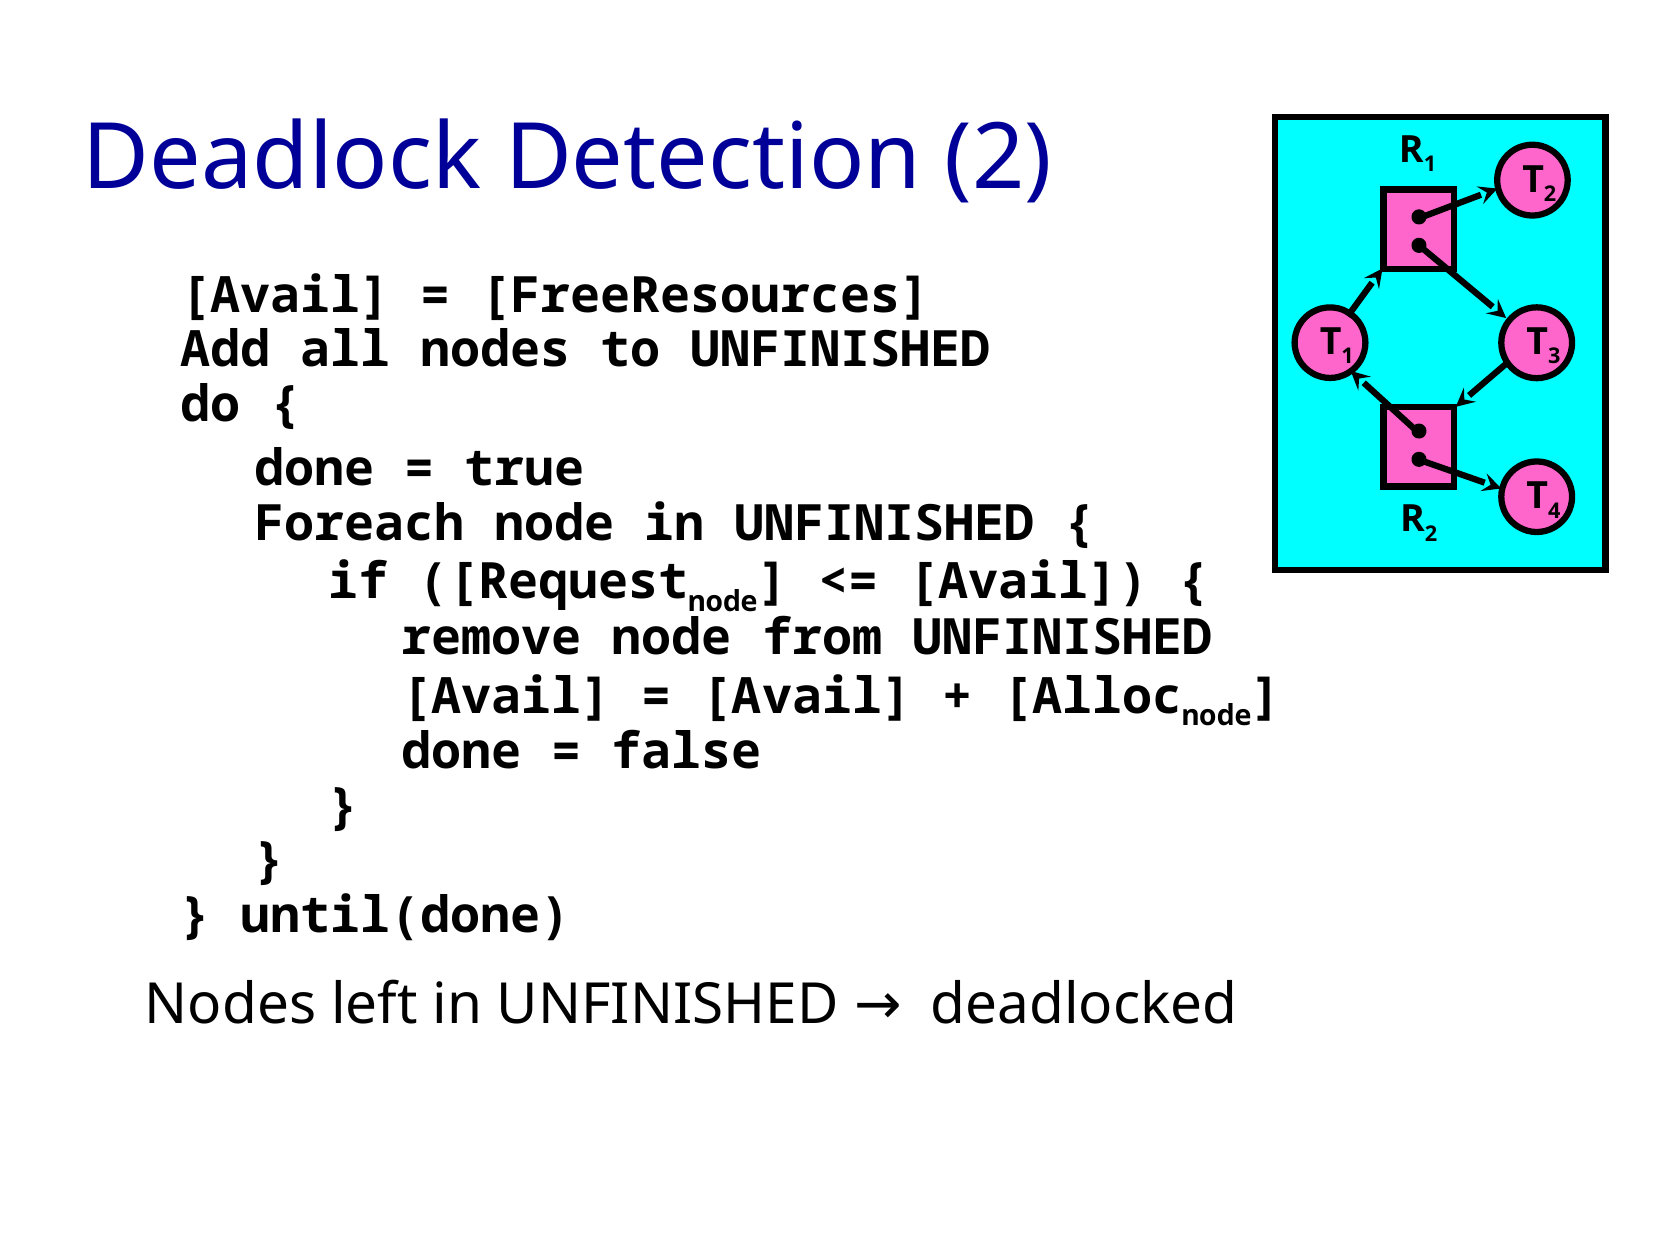

# Deadlock Detection (2)
R1
T2
T1
T3
R2
T4
		[Avail] = [FreeResources]
	Add all nodes to UNFINISHED
	do {
			done = true
		Foreach node in UNFINISHED {
			if ([Requestnode] <= [Avail]) {
				remove node from UNFINISHED
				[Avail] = [Avail] + [Allocnode]
				done = false
			}
		}
	} until(done)
Nodes left in UNFINISHED → deadlocked